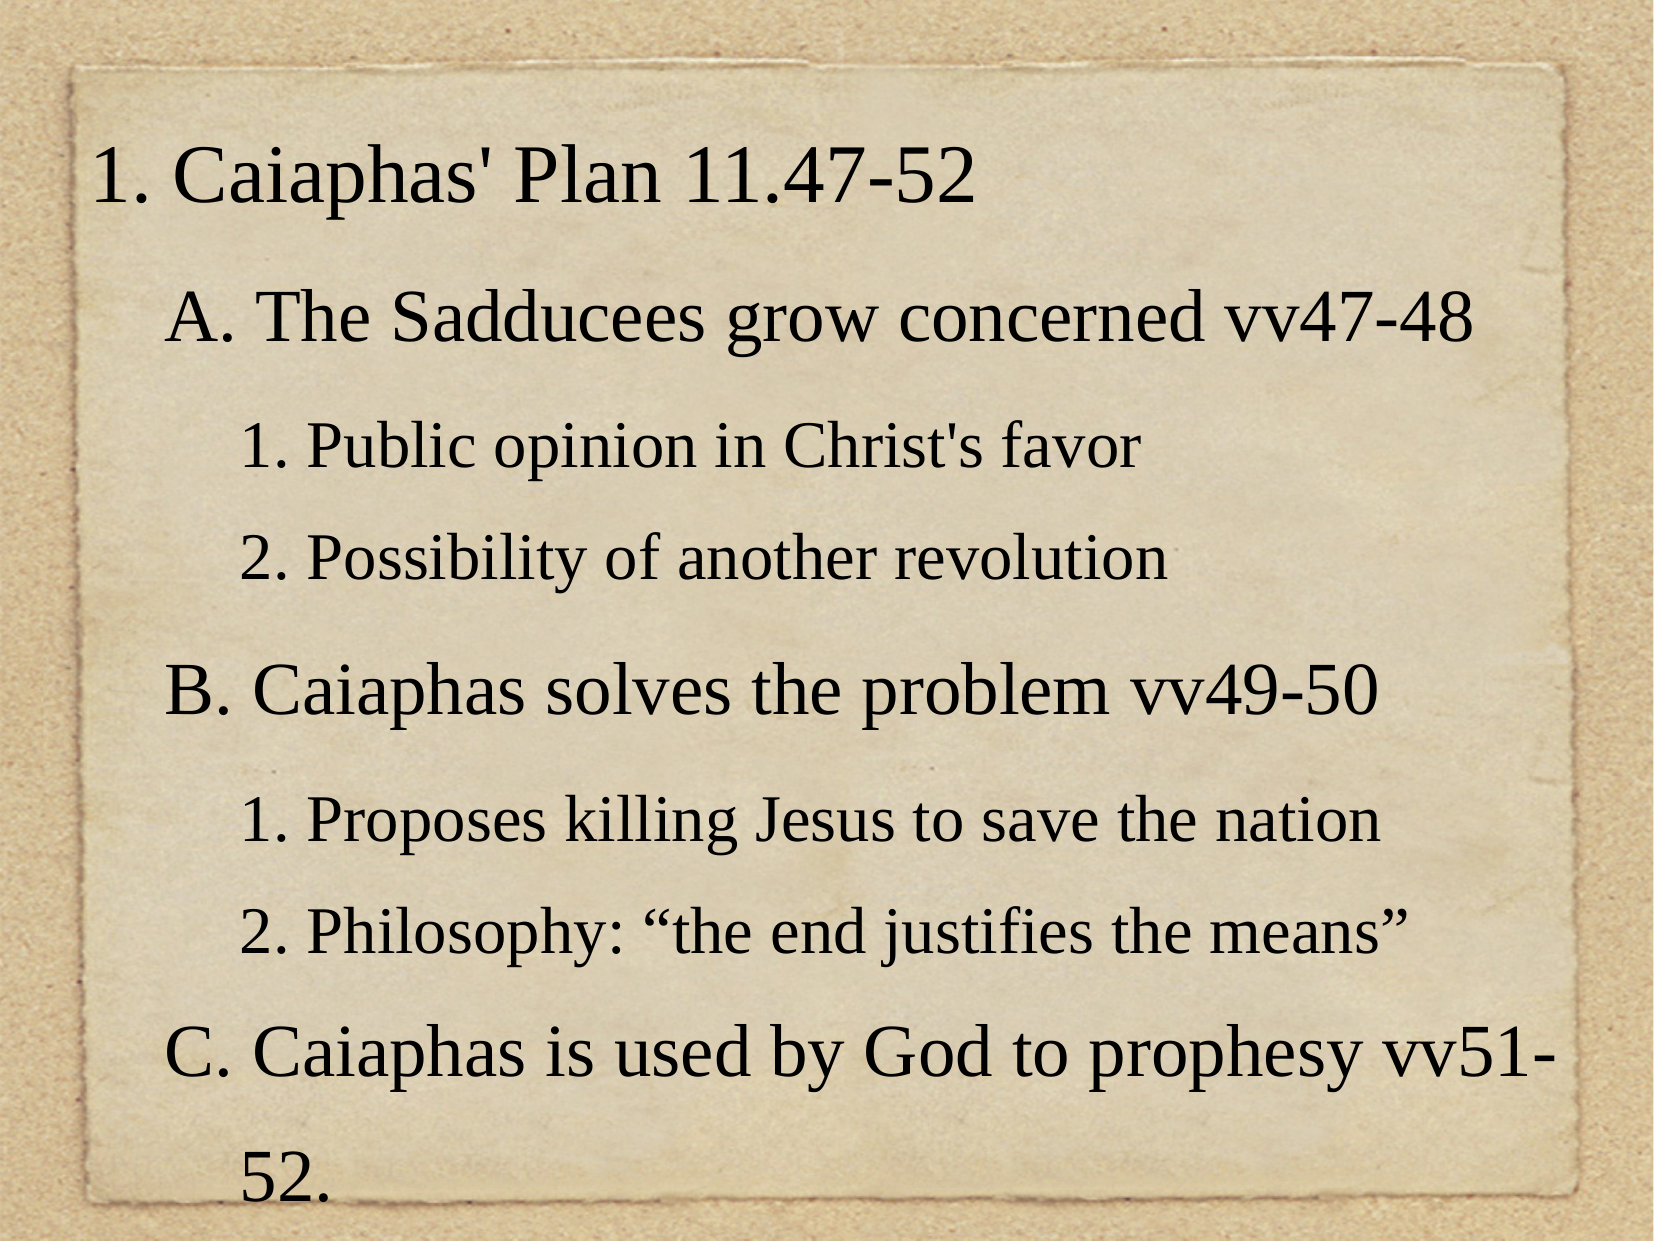

1. Caiaphas' Plan 11.47-52
	A. The Sadducees grow concerned vv47-48
		1. Public opinion in Christ's favor
		2. Possibility of another revolution
	B. Caiaphas solves the problem vv49-50
		1. Proposes killing Jesus to save the nation
		2. Philosophy: “the end justifies the means”
	C. Caiaphas is used by God to prophesy vv51-		52.